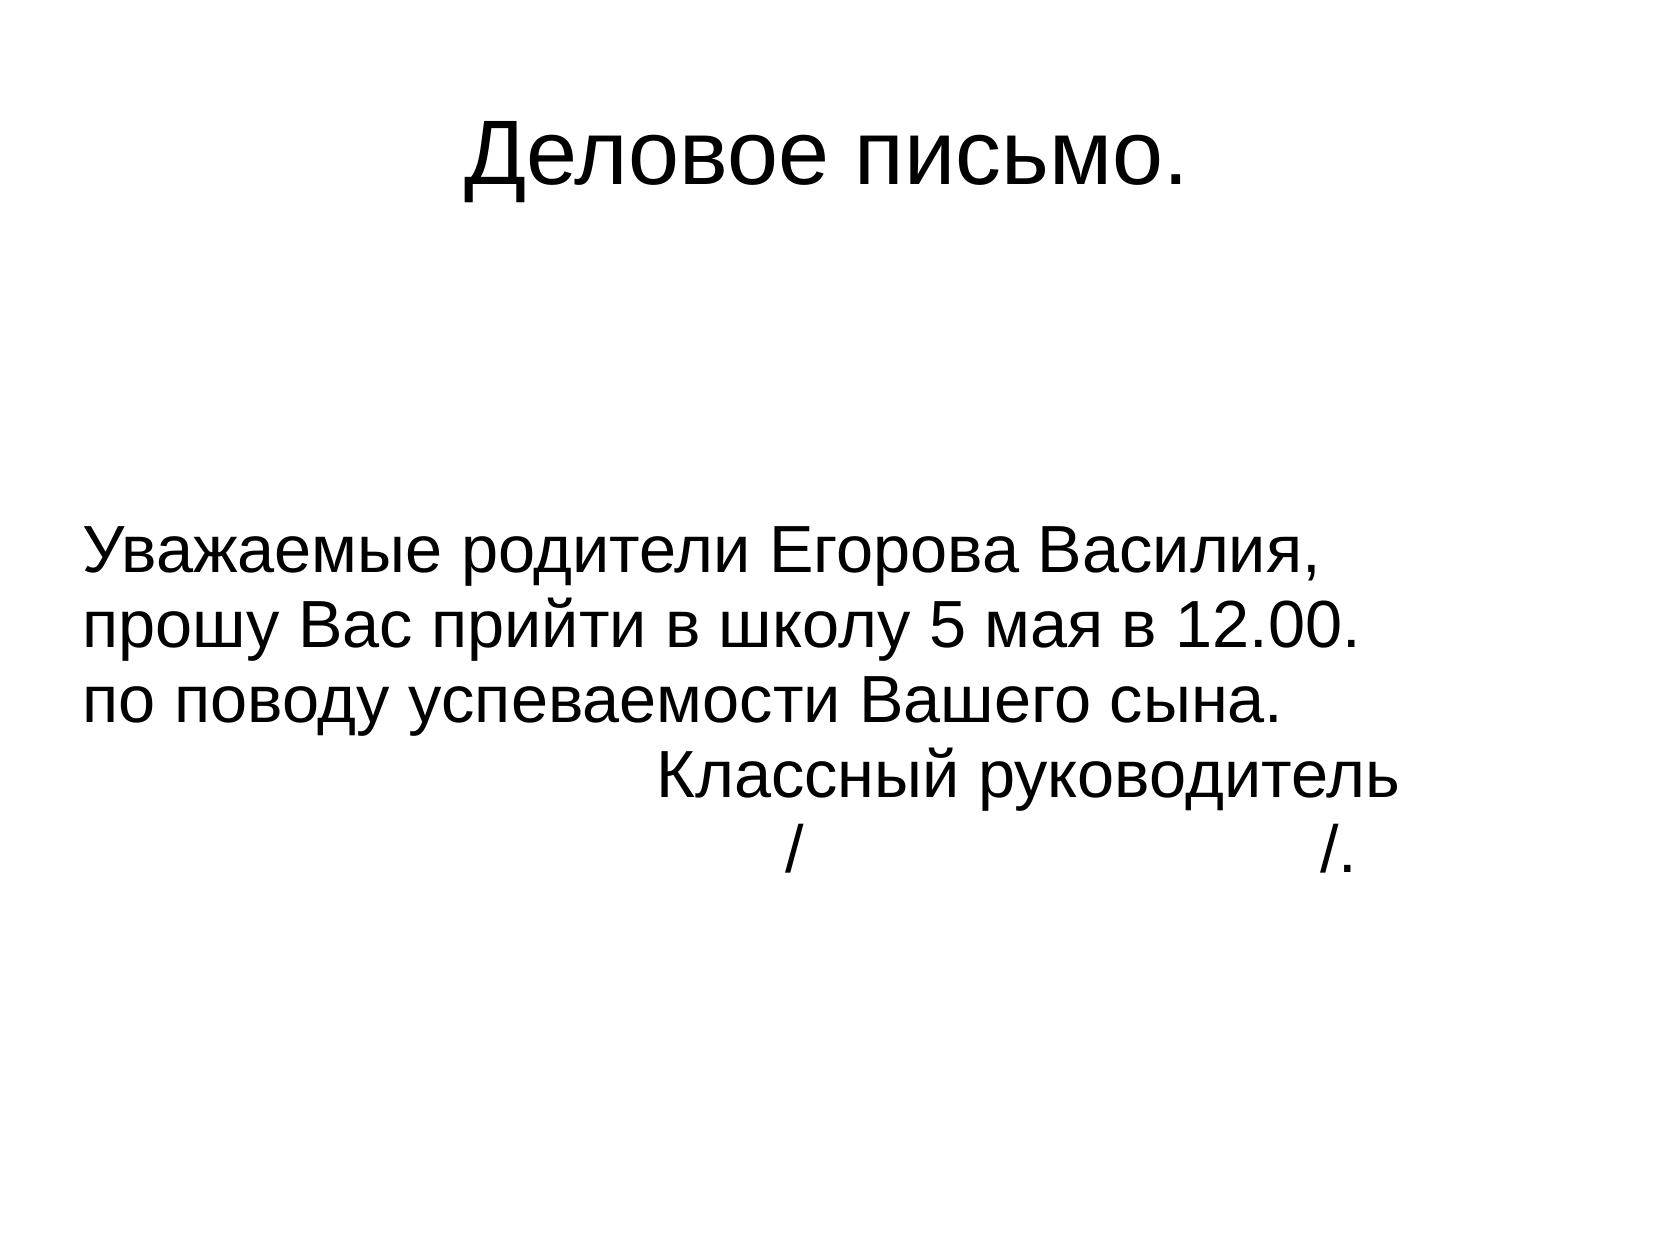

# Деловое письмо.
Уважаемые родители Егорова Василия,
прошу Вас прийти в школу 5 мая в 12.00.
по поводу успеваемости Вашего сына.
 Классный руководитель
 / /.